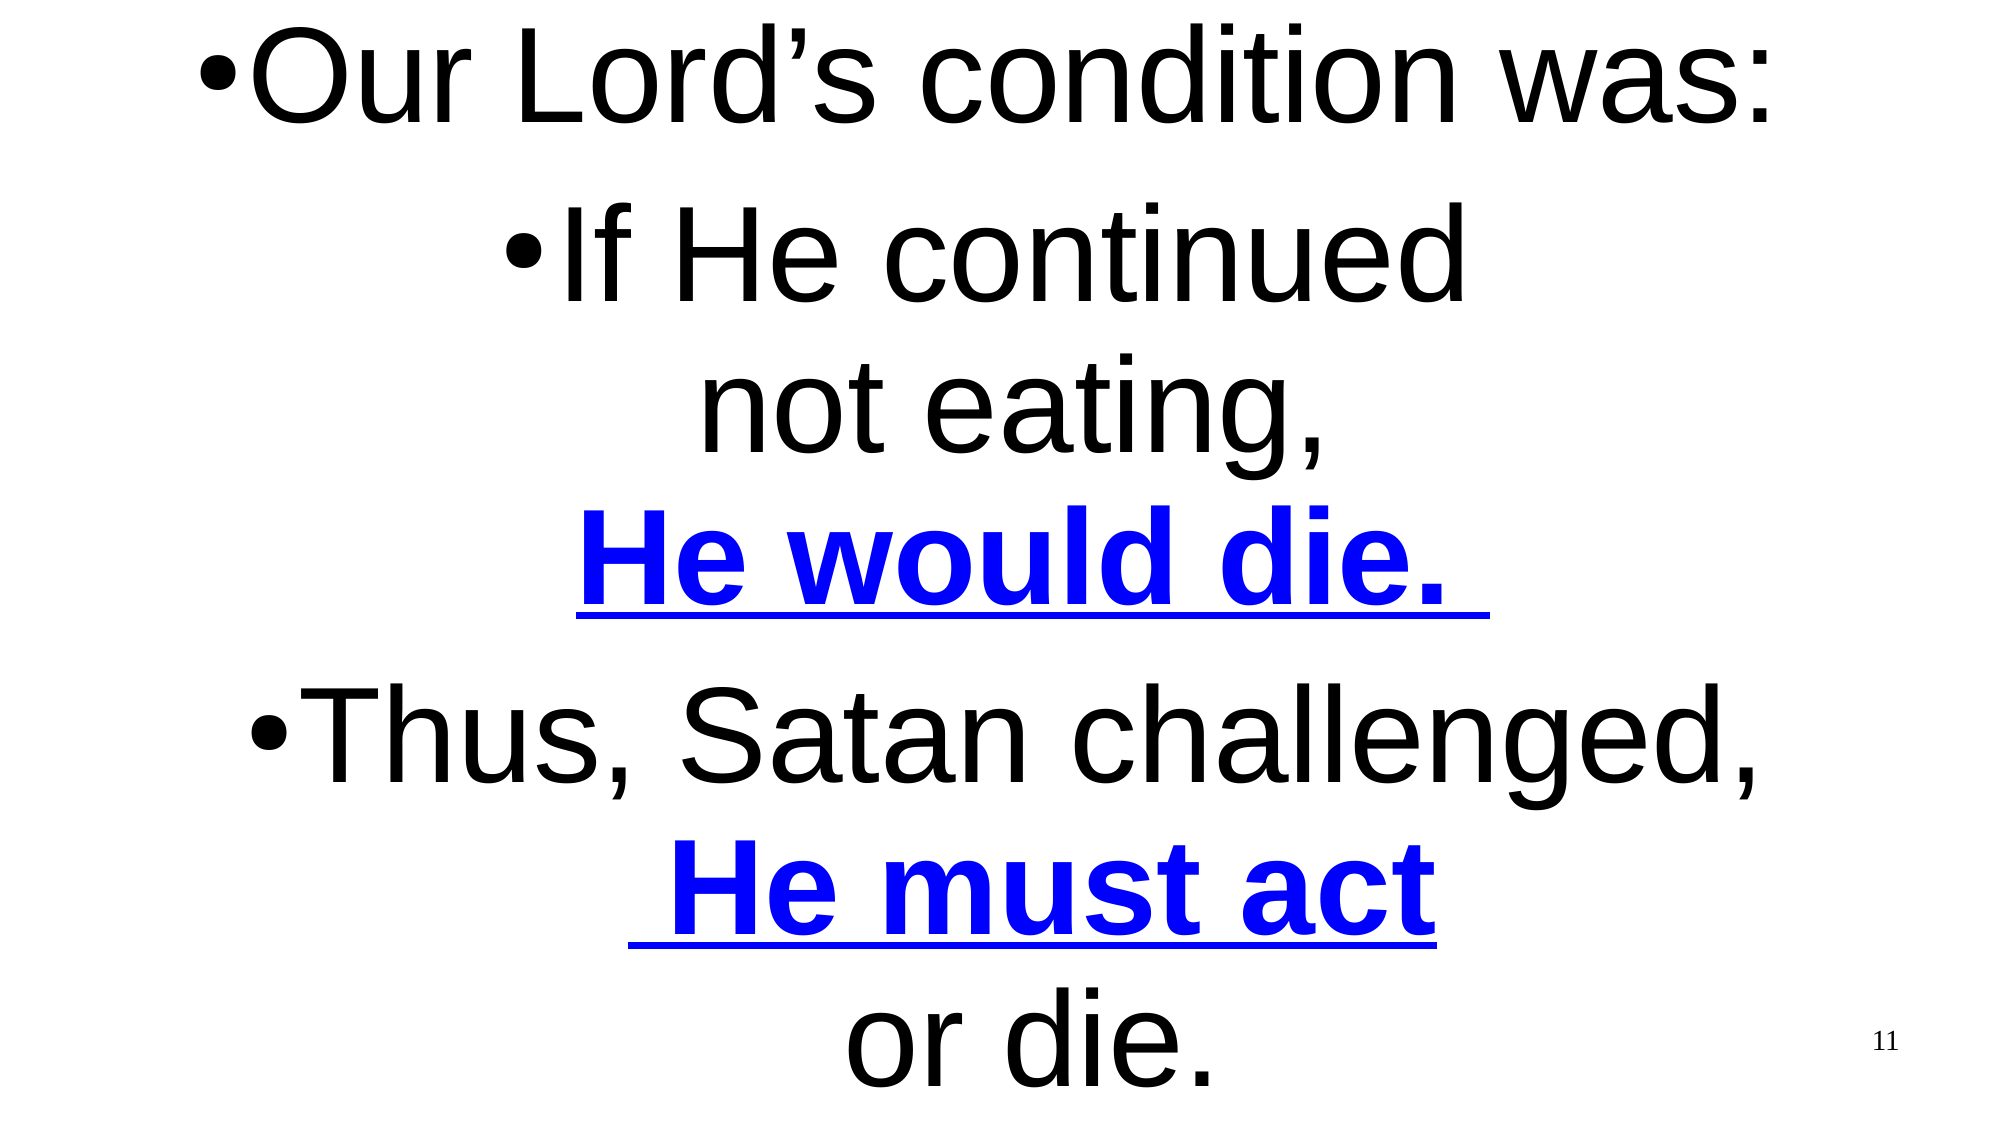

# Our Lord’s condition was:
If He continued
not eating,
He would die.
Thus, Satan challenged,
 He must act
or die.
11